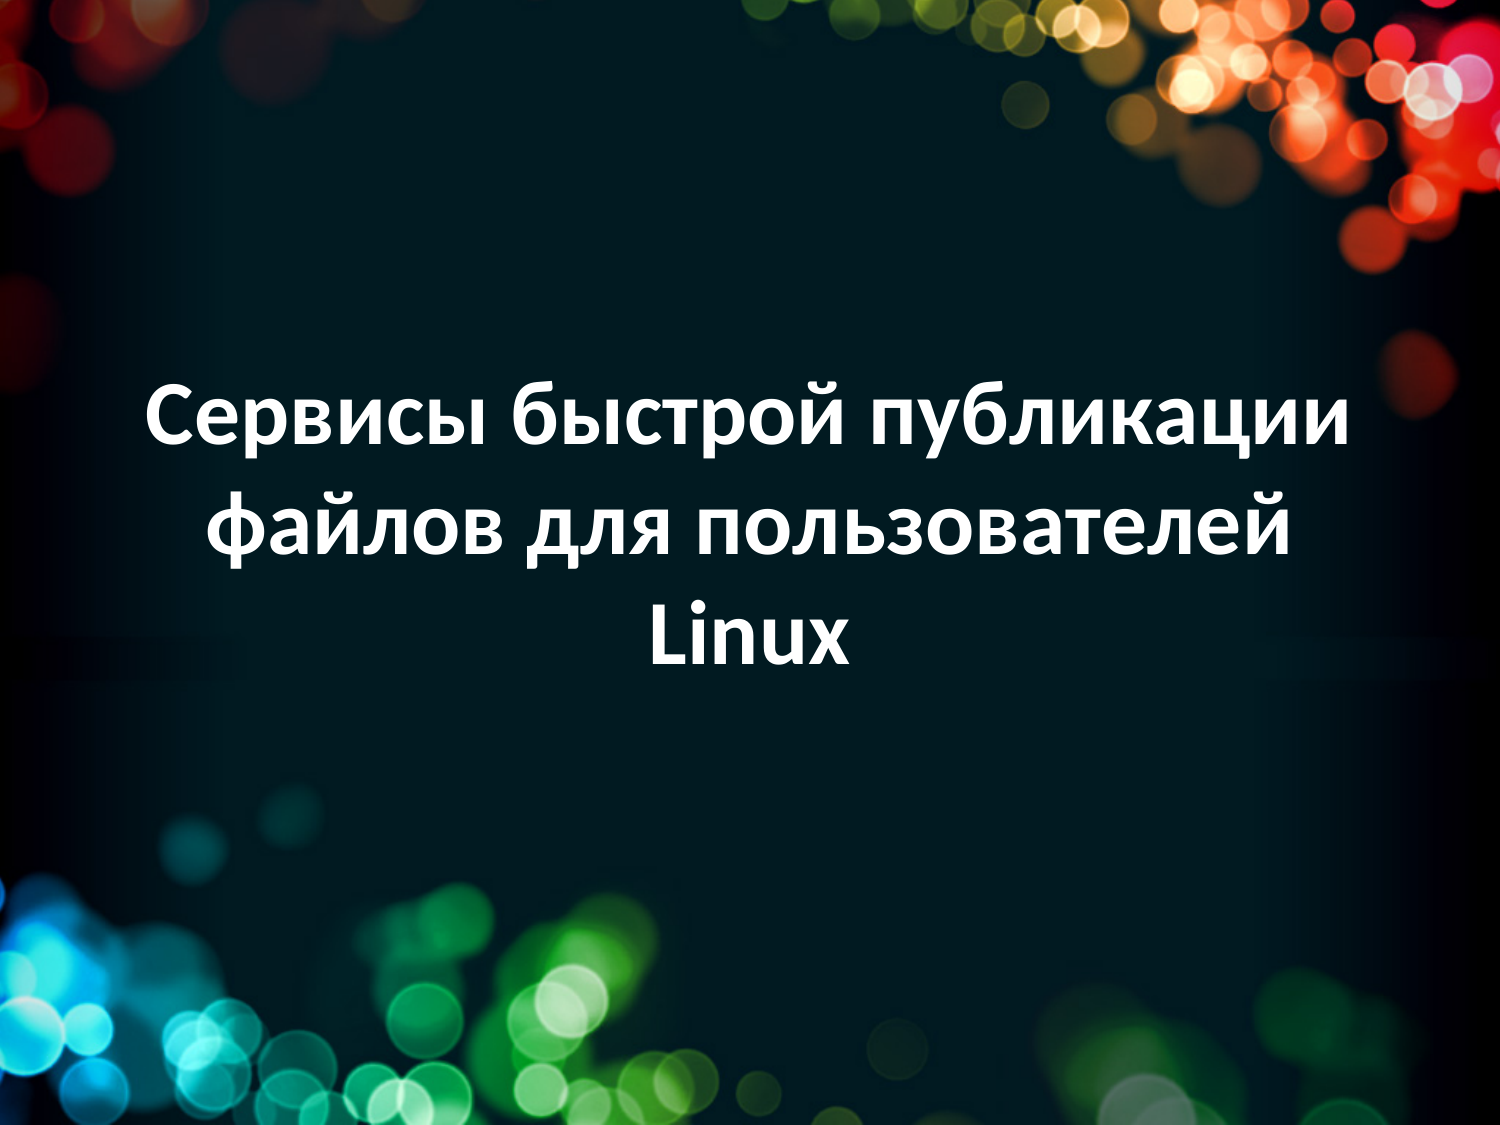

Сервисы быстрой публикации файлов для пользователей Linux